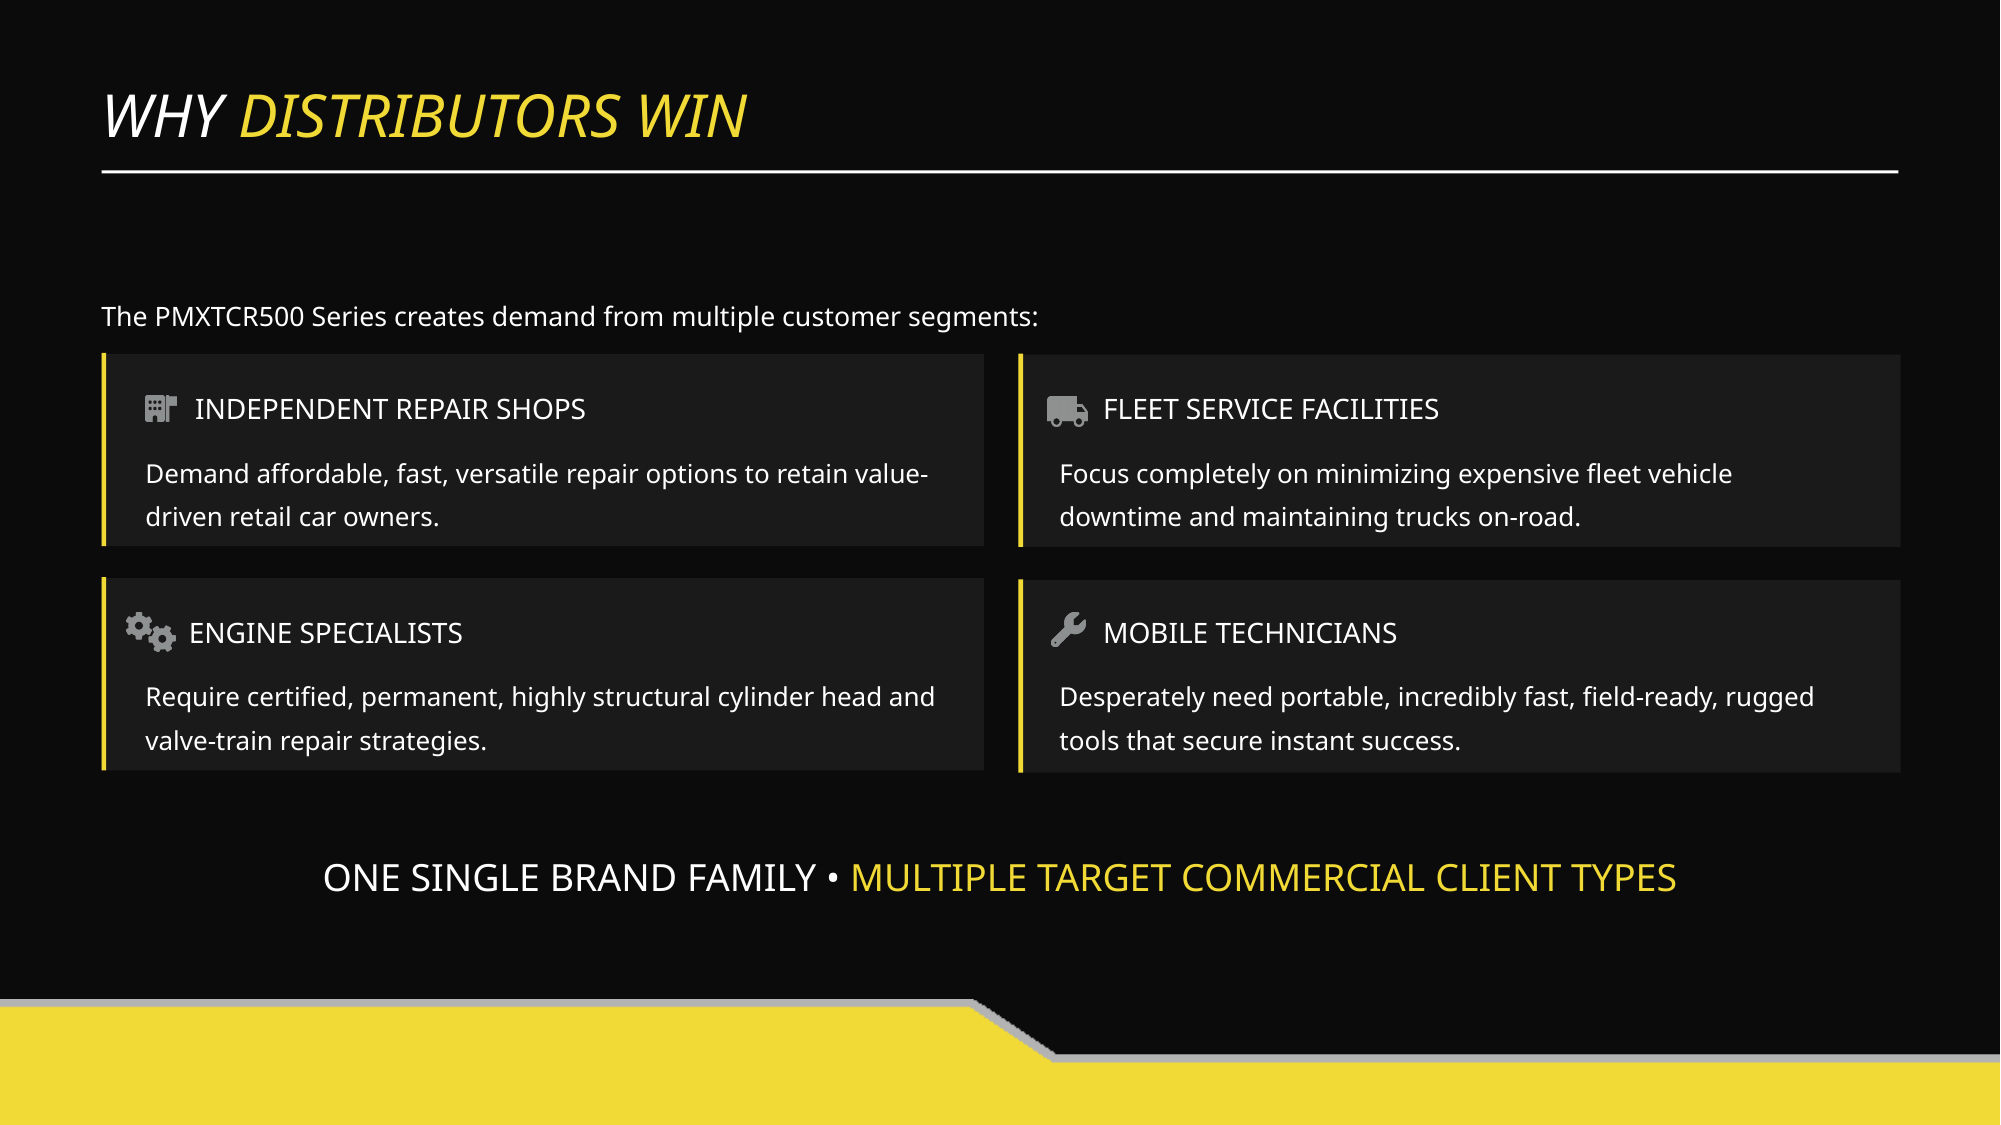

WHY DISTRIBUTORS WIN
The PMXTCR500 Series creates demand from multiple customer segments:
INDEPENDENT REPAIR SHOPS
FLEET SERVICE FACILITIES
Demand affordable, fast, versatile repair options to retain value-driven retail car owners.
Focus completely on minimizing expensive fleet vehicle downtime and maintaining trucks on-road.
ENGINE SPECIALISTS
MOBILE TECHNICIANS
Require certified, permanent, highly structural cylinder head and valve-train repair strategies.
Desperately need portable, incredibly fast, field-ready, rugged tools that secure instant success.
ONE SINGLE BRAND FAMILY • MULTIPLE TARGET COMMERCIAL CLIENT TYPES